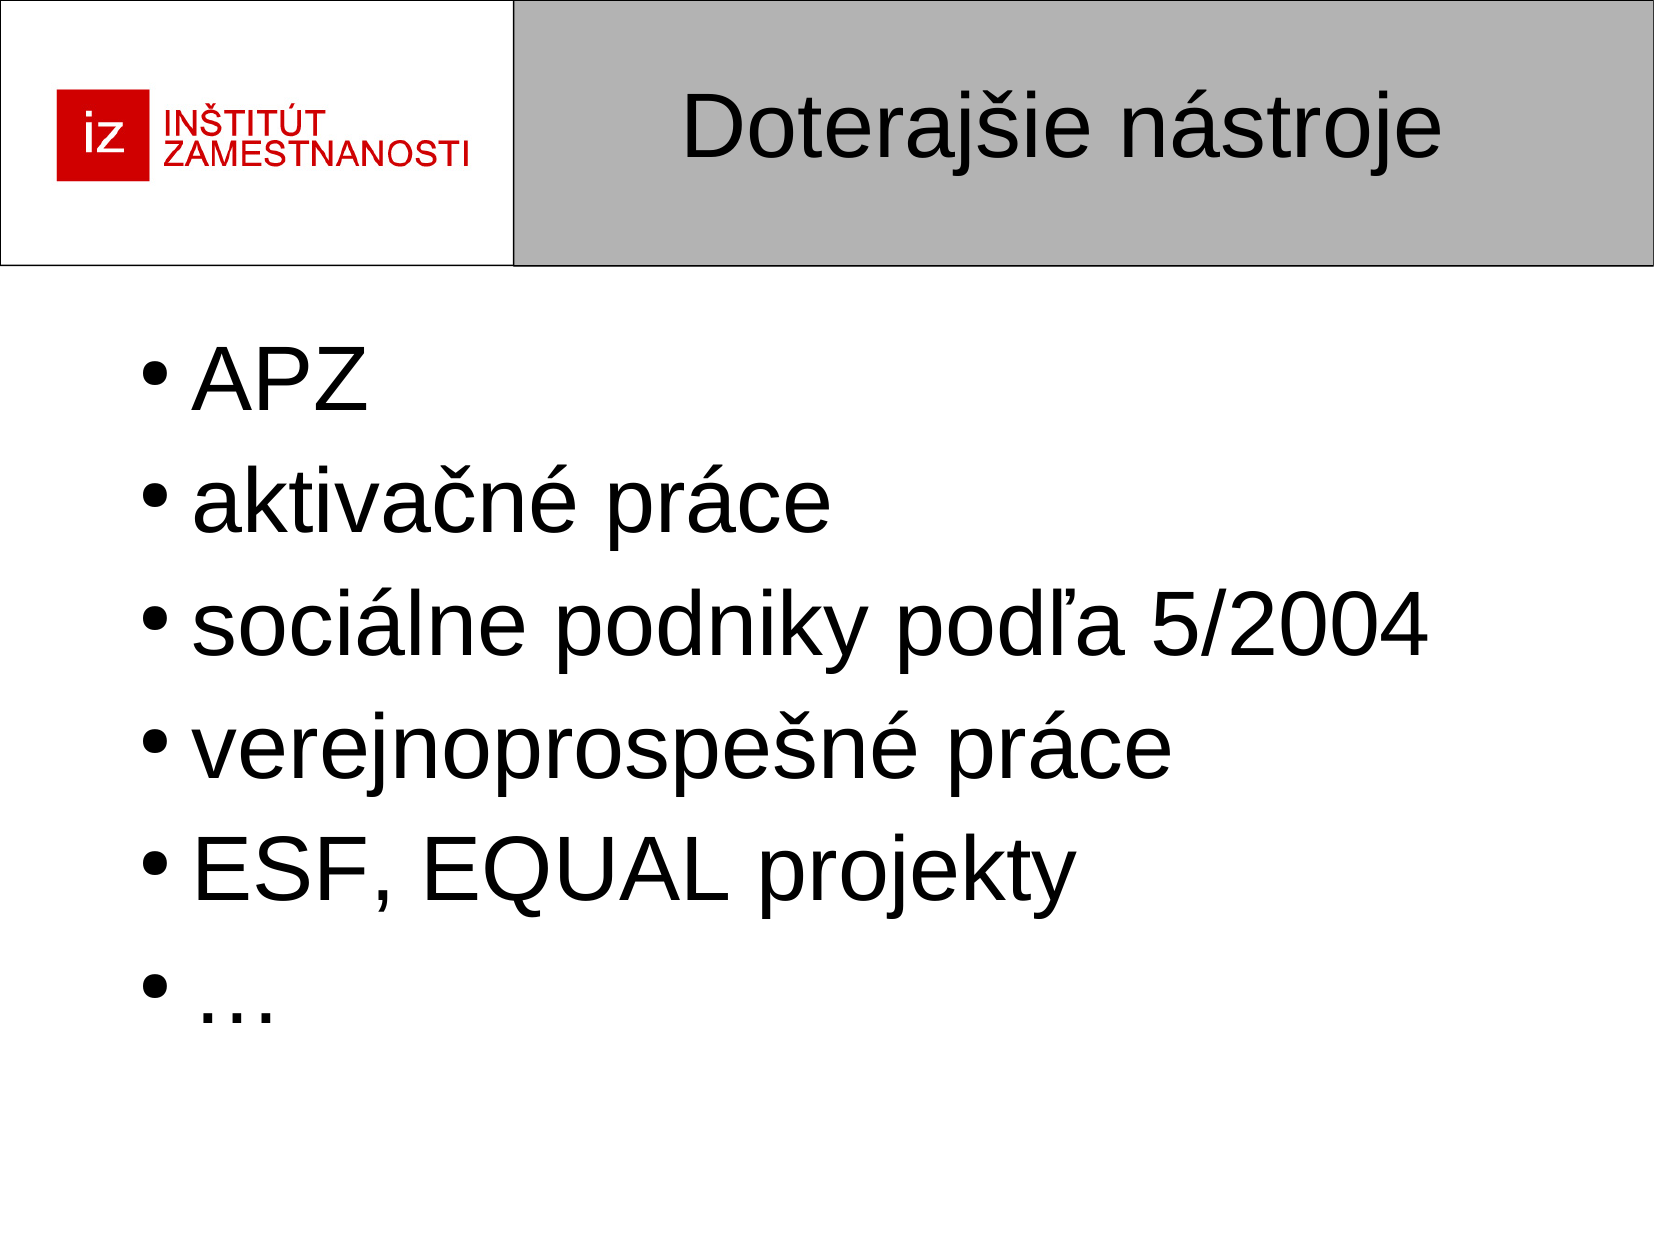

# Doterajšie nástroje
APZ
aktivačné práce
sociálne podniky podľa 5/2004
verejnoprospešné práce
ESF, EQUAL projekty
…